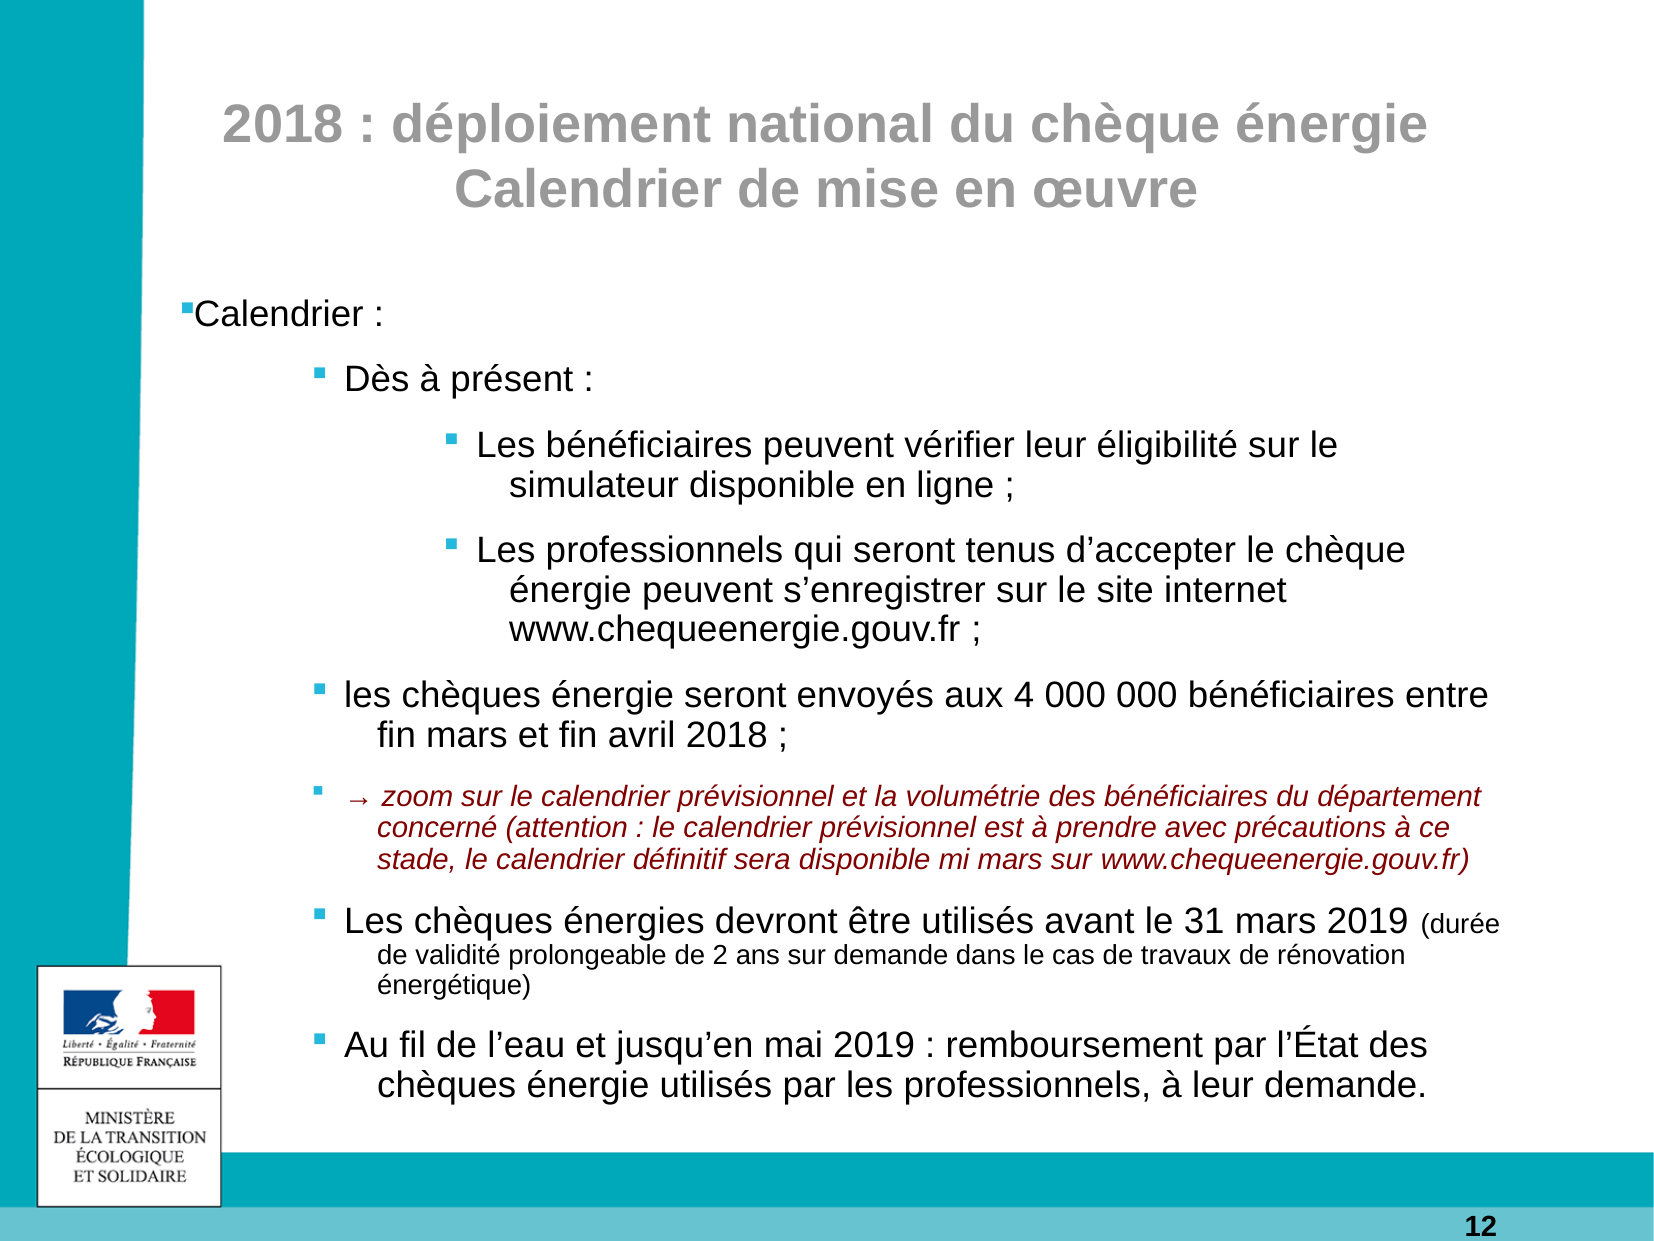

# 2018 : déploiement national du chèque énergie Calendrier de mise en œuvre
Calendrier :
Dès à présent :
Les bénéficiaires peuvent vérifier leur éligibilité sur le simulateur disponible en ligne ;
Les professionnels qui seront tenus d’accepter le chèque énergie peuvent s’enregistrer sur le site internet www.chequeenergie.gouv.fr ;
les chèques énergie seront envoyés aux 4 000 000 bénéficiaires entre fin mars et fin avril 2018 ;
→ zoom sur le calendrier prévisionnel et la volumétrie des bénéficiaires du département concerné (attention : le calendrier prévisionnel est à prendre avec précautions à ce stade, le calendrier définitif sera disponible mi mars sur www.chequeenergie.gouv.fr)
Les chèques énergies devront être utilisés avant le 31 mars 2019 (durée de validité prolongeable de 2 ans sur demande dans le cas de travaux de rénovation énergétique)
Au fil de l’eau et jusqu’en mai 2019 : remboursement par l’État des chèques énergie utilisés par les professionnels, à leur demande.